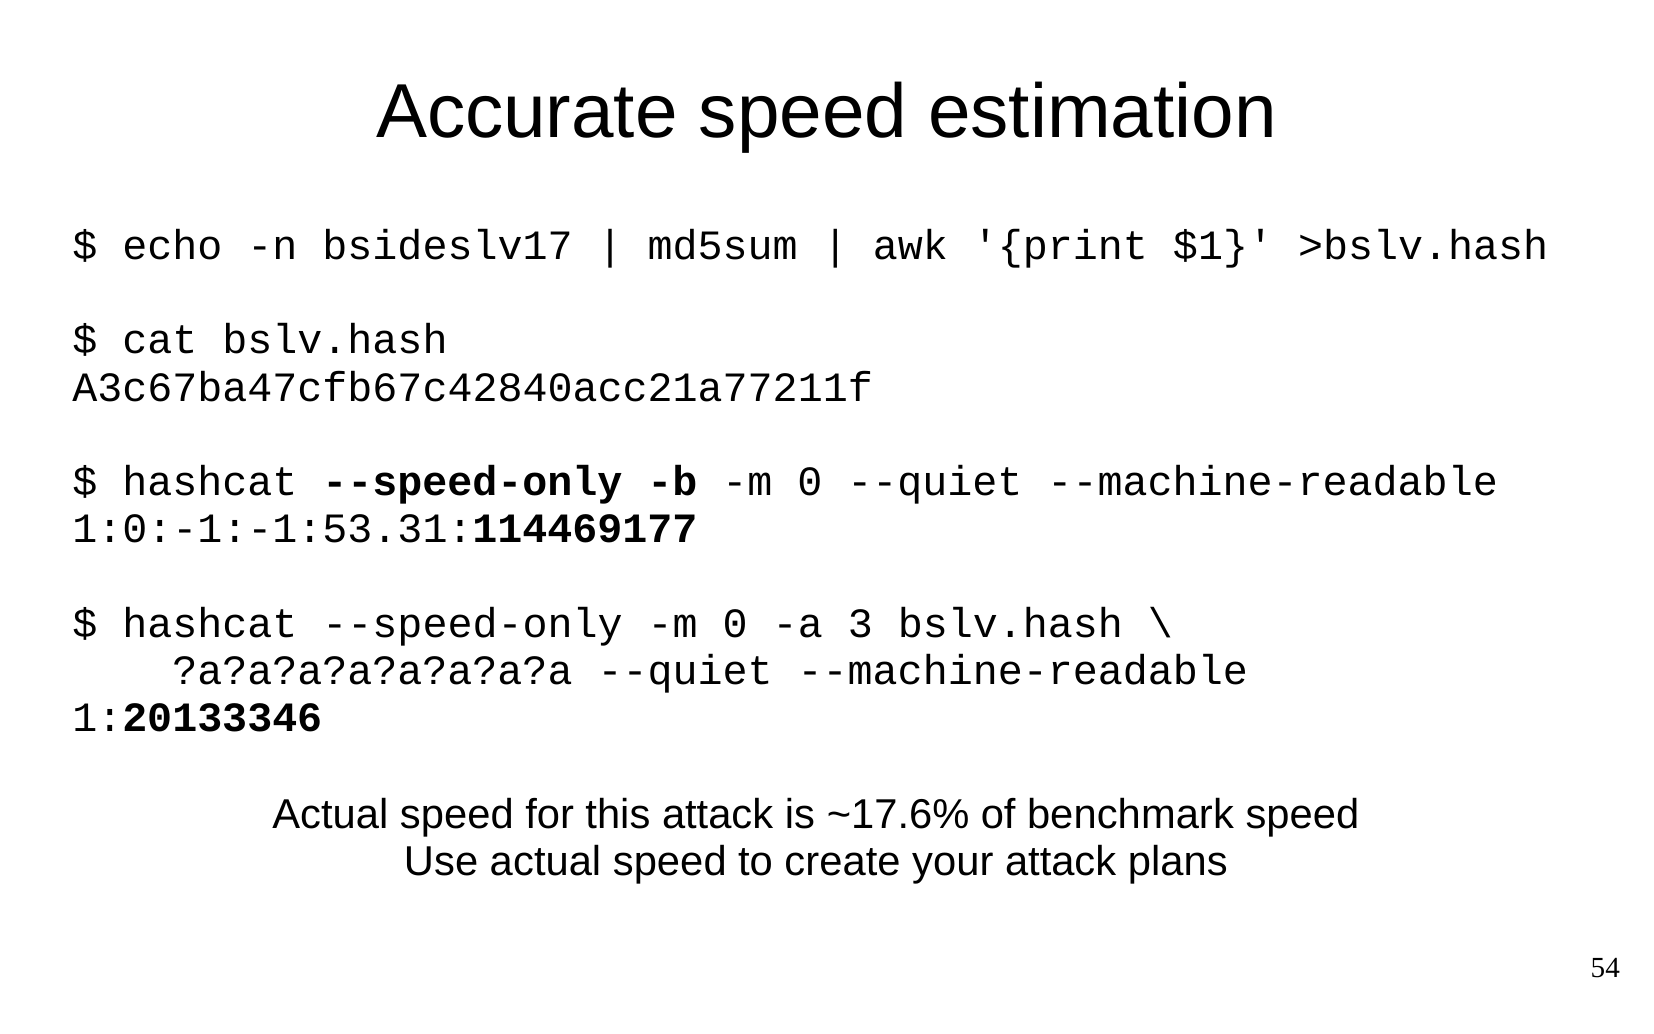

# Accurate speed estimation
$ echo -n bsideslv17 | md5sum | awk '{print $1}' >bslv.hash
$ cat bslv.hash
A3c67ba47cfb67c42840acc21a77211f
$ hashcat --speed-only -b -m 0 --quiet --machine-readable 1:0:-1:-1:53.31:114469177
$ hashcat --speed-only -m 0 -a 3 bslv.hash \
 ?a?a?a?a?a?a?a?a --quiet --machine-readable
1:20133346
Actual speed for this attack is ~17.6% of benchmark speed
Use actual speed to create your attack plans